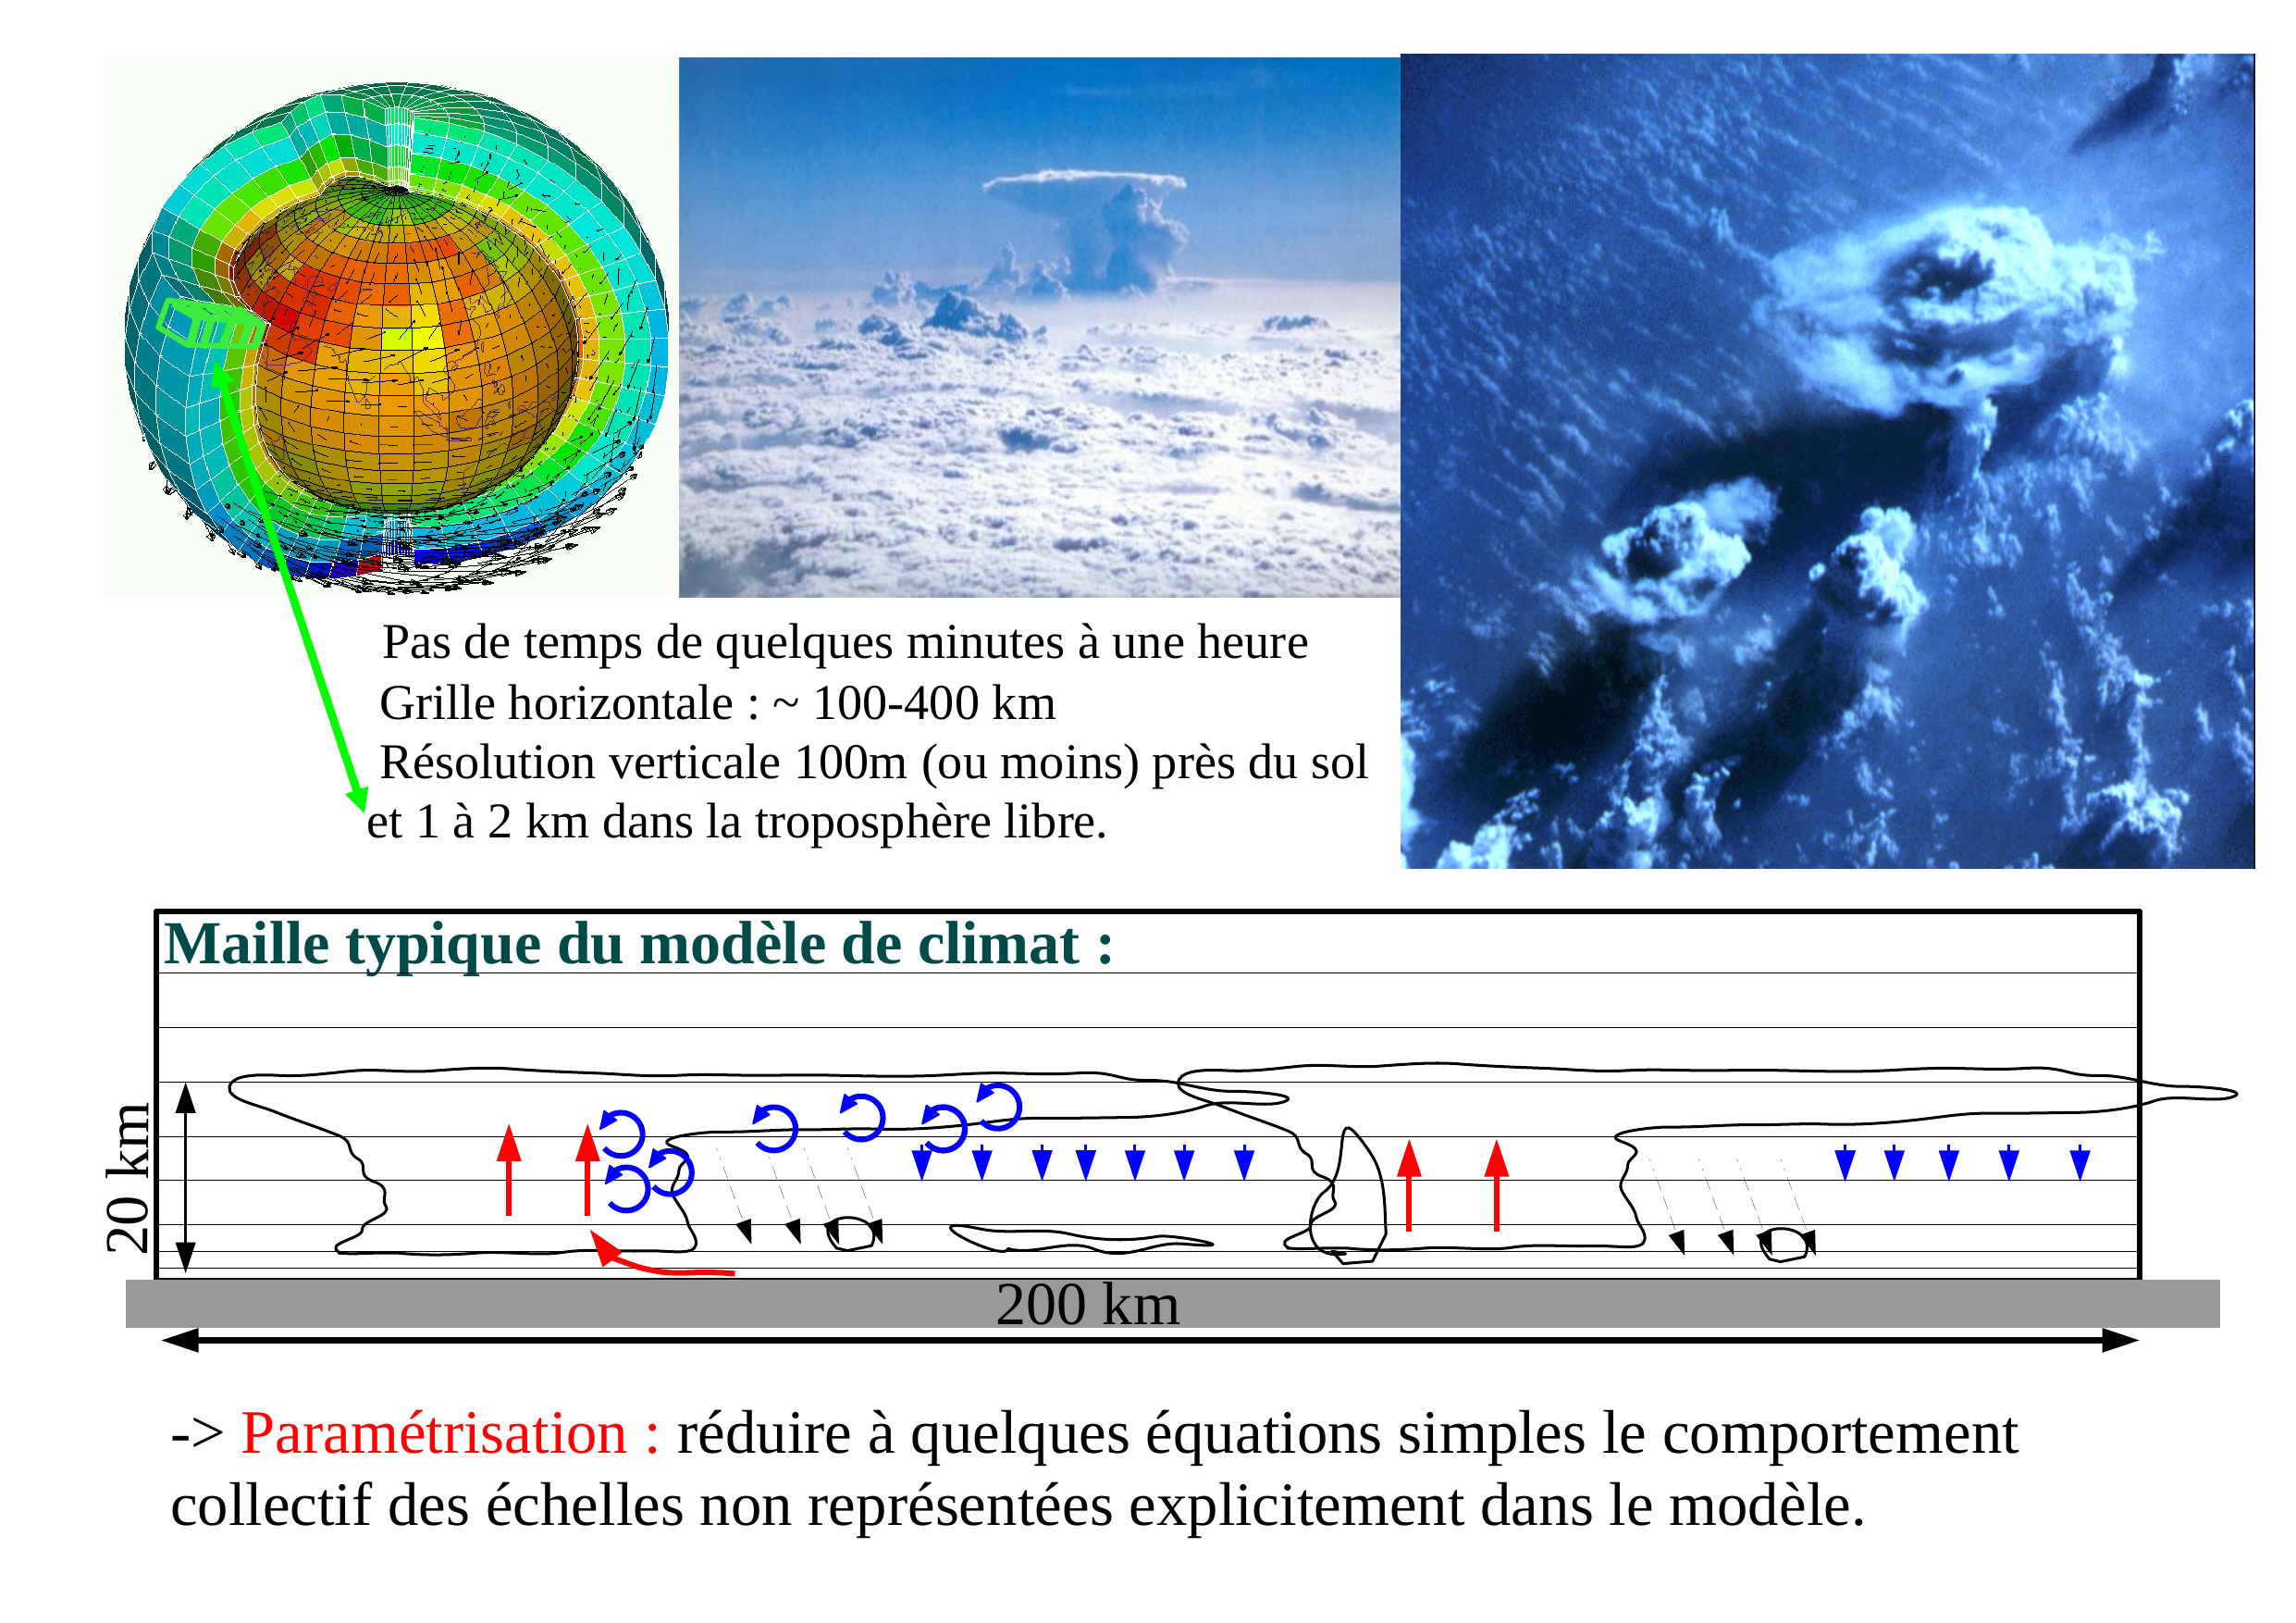

Pas de temps de quelques minutes à une heure
 Grille horizontale : ~ 100-400 km
 Résolution verticale 100m (ou moins) près du sol
et 1 à 2 km dans la troposphère libre.
Maille typique du modèle de climat :
20 km
200 km
-> Paramétrisation : réduire à quelques équations simples le comportement
collectif des échelles non représentées explicitement dans le modèle.